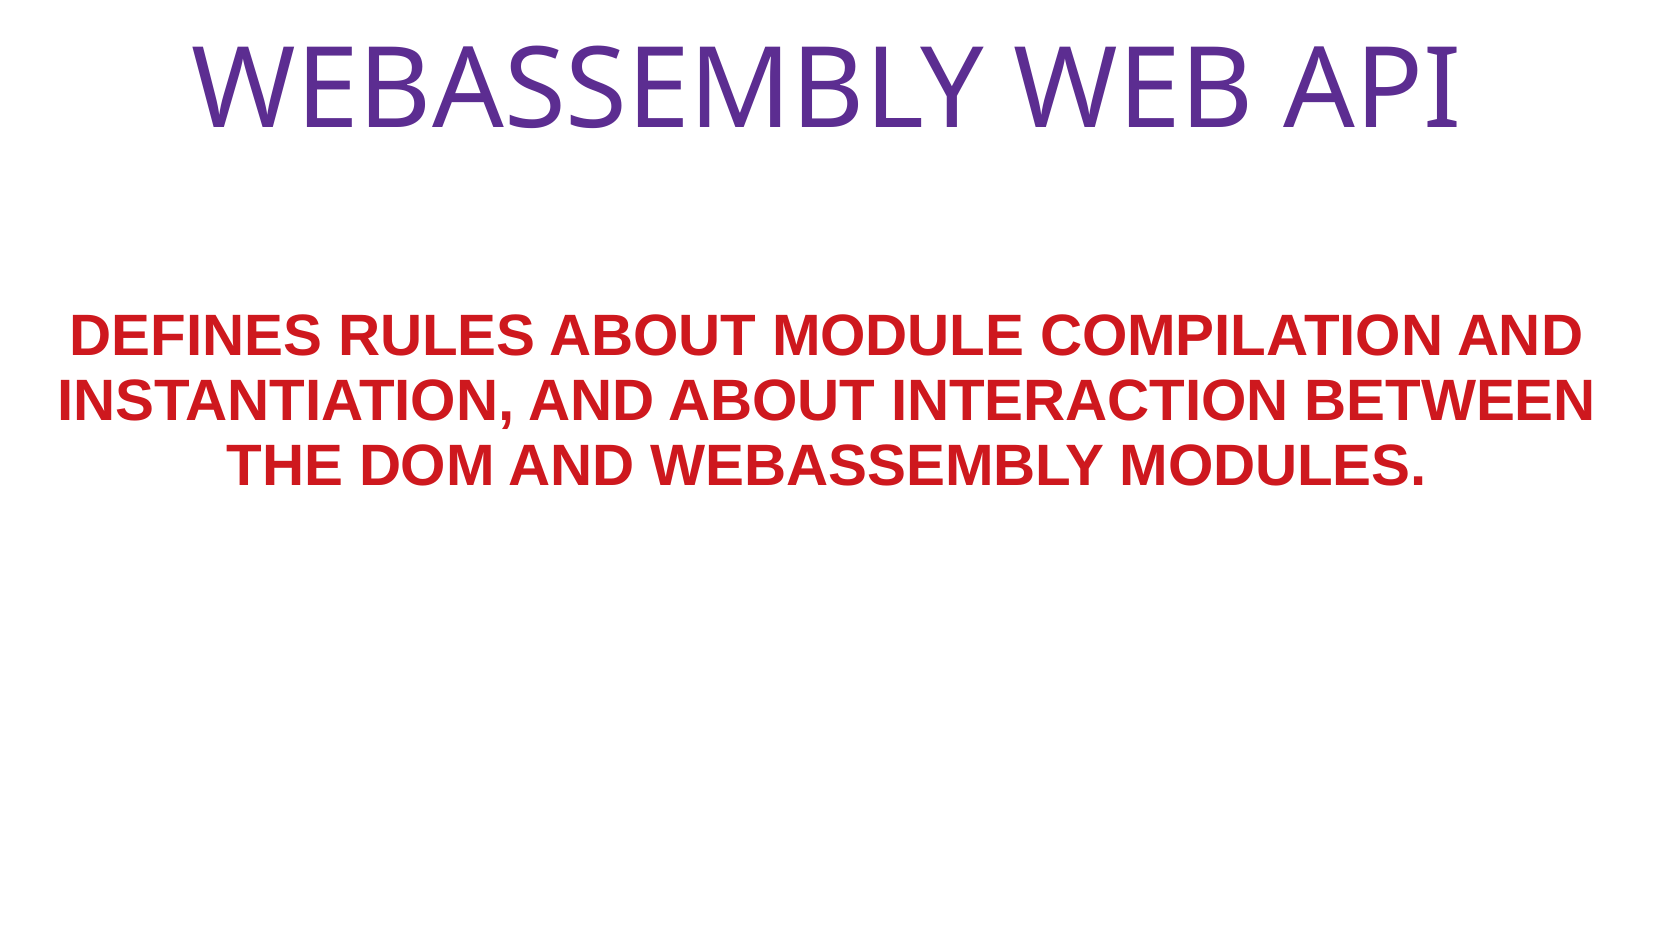

# WEBASSEMBLY WEB API
DEFINES RULES ABOUT MODULE COMPILATION AND INSTANTIATION, AND ABOUT INTERACTION BETWEEN THE DOM AND WEBASSEMBLY MODULES.